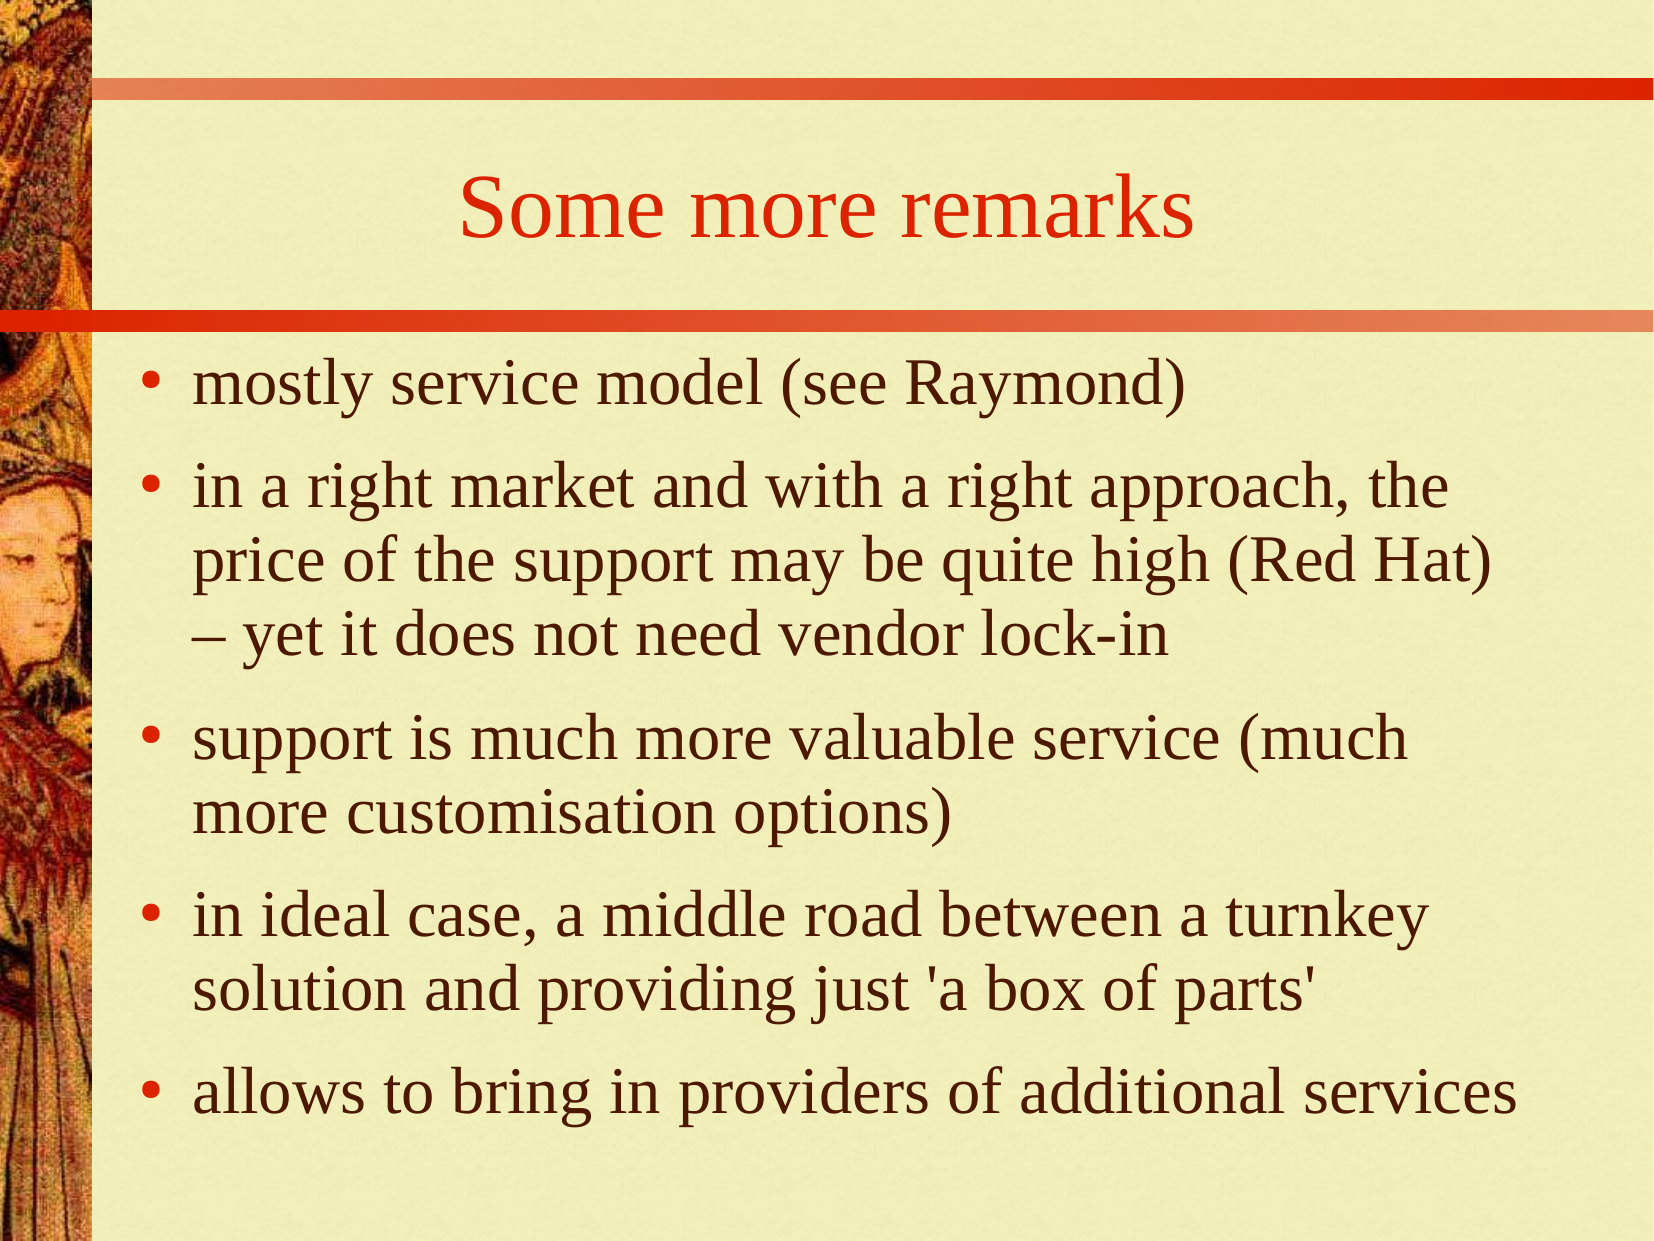

# Some more remarks
mostly service model (see Raymond)
in a right market and with a right approach, the price of the support may be quite high (Red Hat) – yet it does not need vendor lock-in
support is much more valuable service (much more customisation options)
in ideal case, a middle road between a turnkey solution and providing just 'a box of parts'
allows to bring in providers of additional services